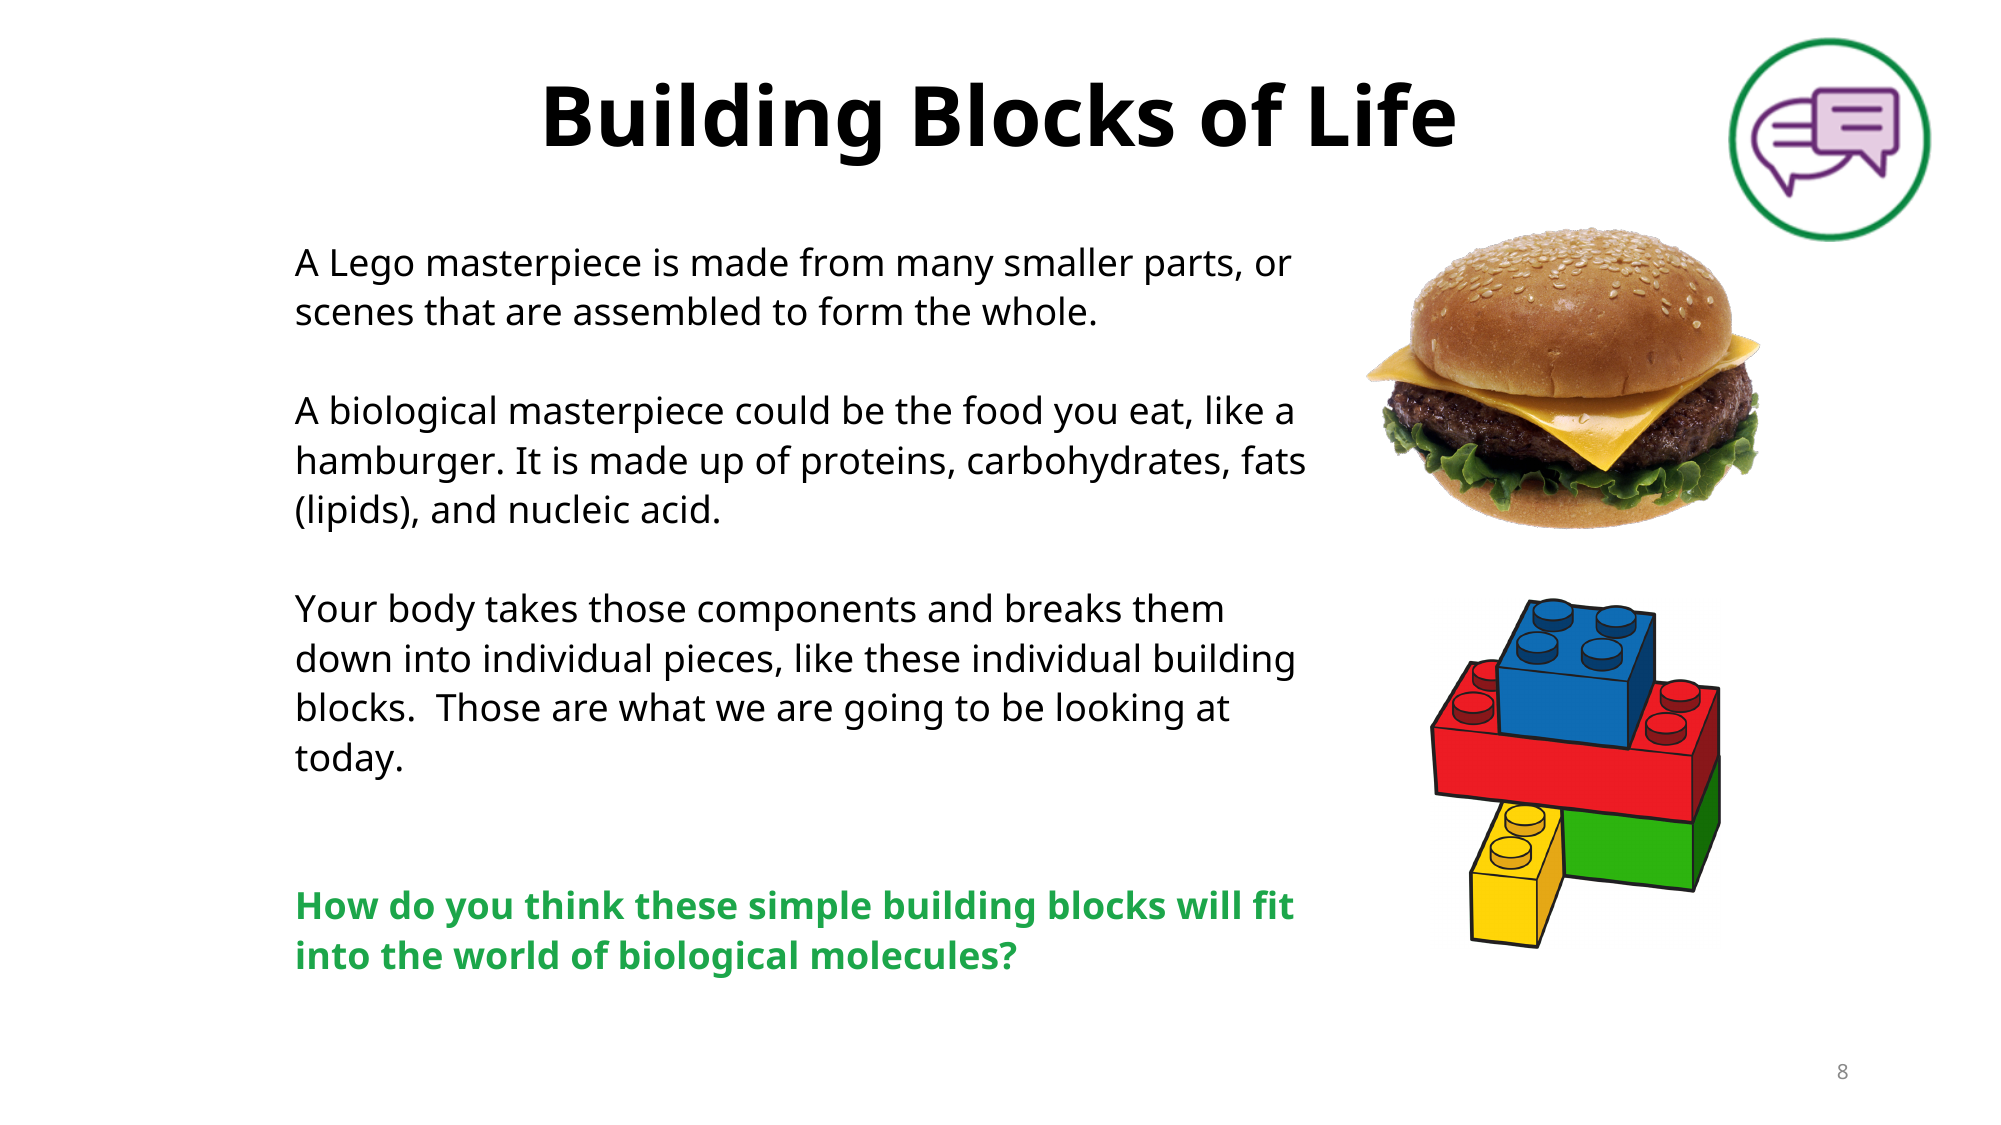

Building Blocks of Life
A Lego masterpiece is made from many smaller parts, or scenes that are assembled to form the whole.
A biological masterpiece could be the food you eat, like a hamburger. It is made up of proteins, carbohydrates, fats (lipids), and nucleic acid.
Your body takes those components and breaks them down into individual pieces, like these individual building blocks. Those are what we are going to be looking at today.
How do you think these simple building blocks will fit into the world of biological molecules?